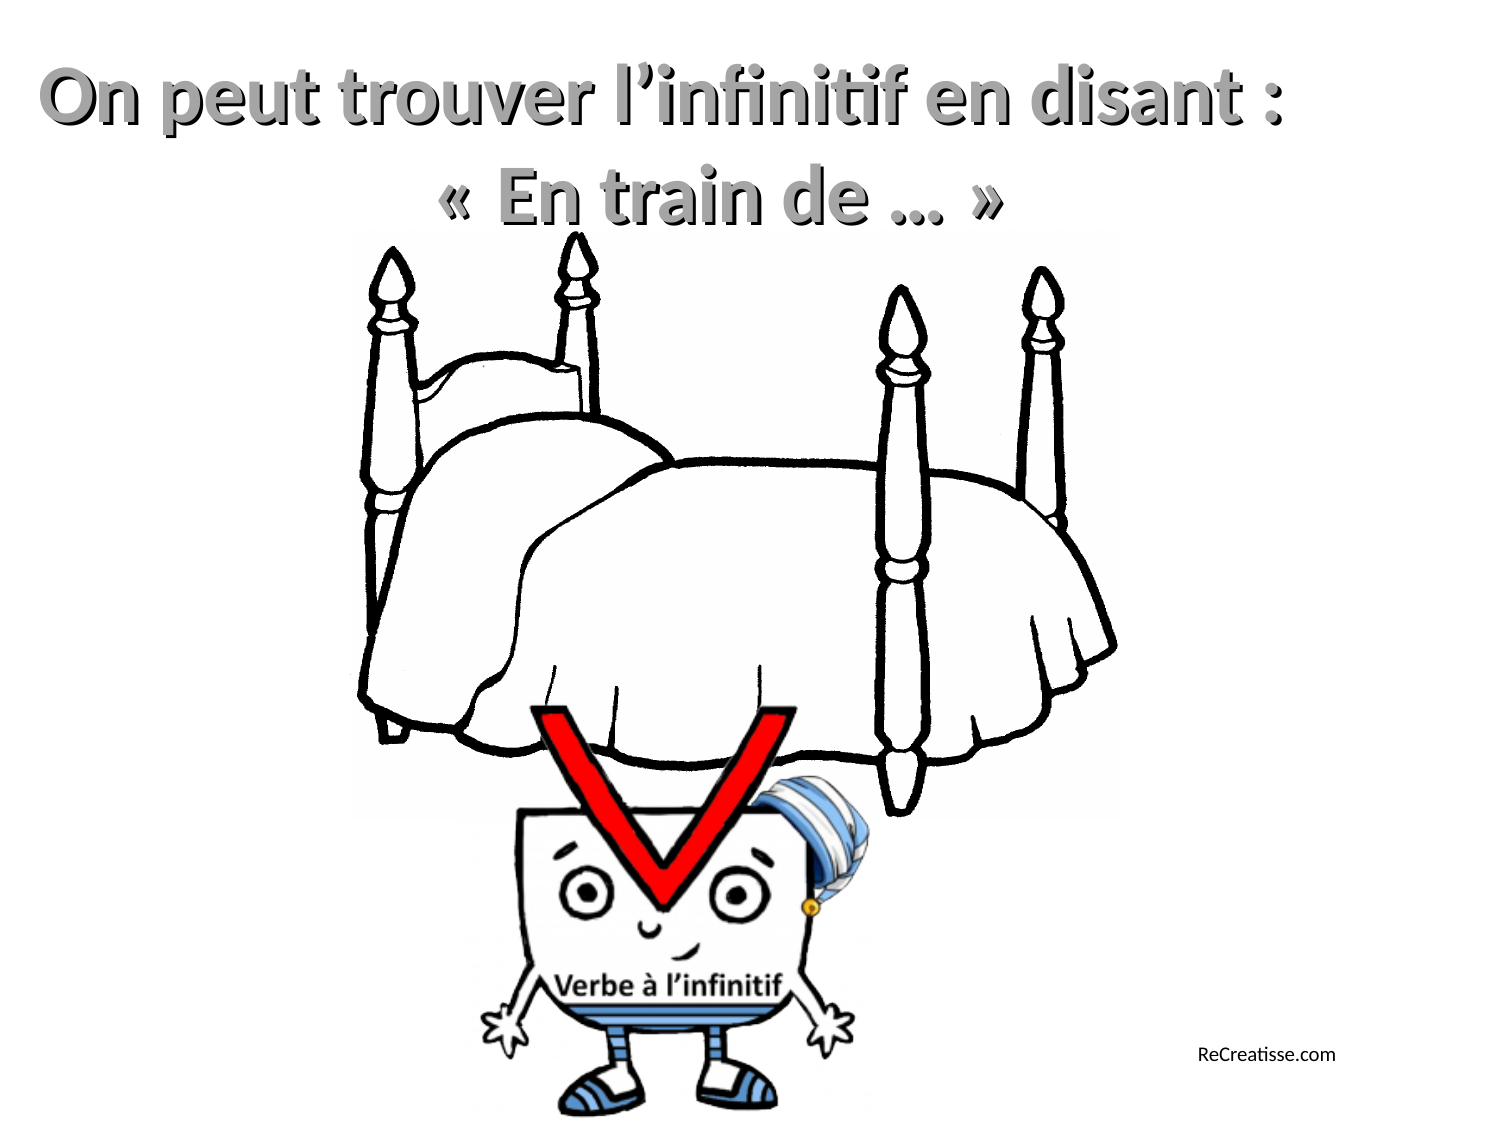

On peut trouver l’infinitif en disant :
 « En train de … »
ReCreatisse.com